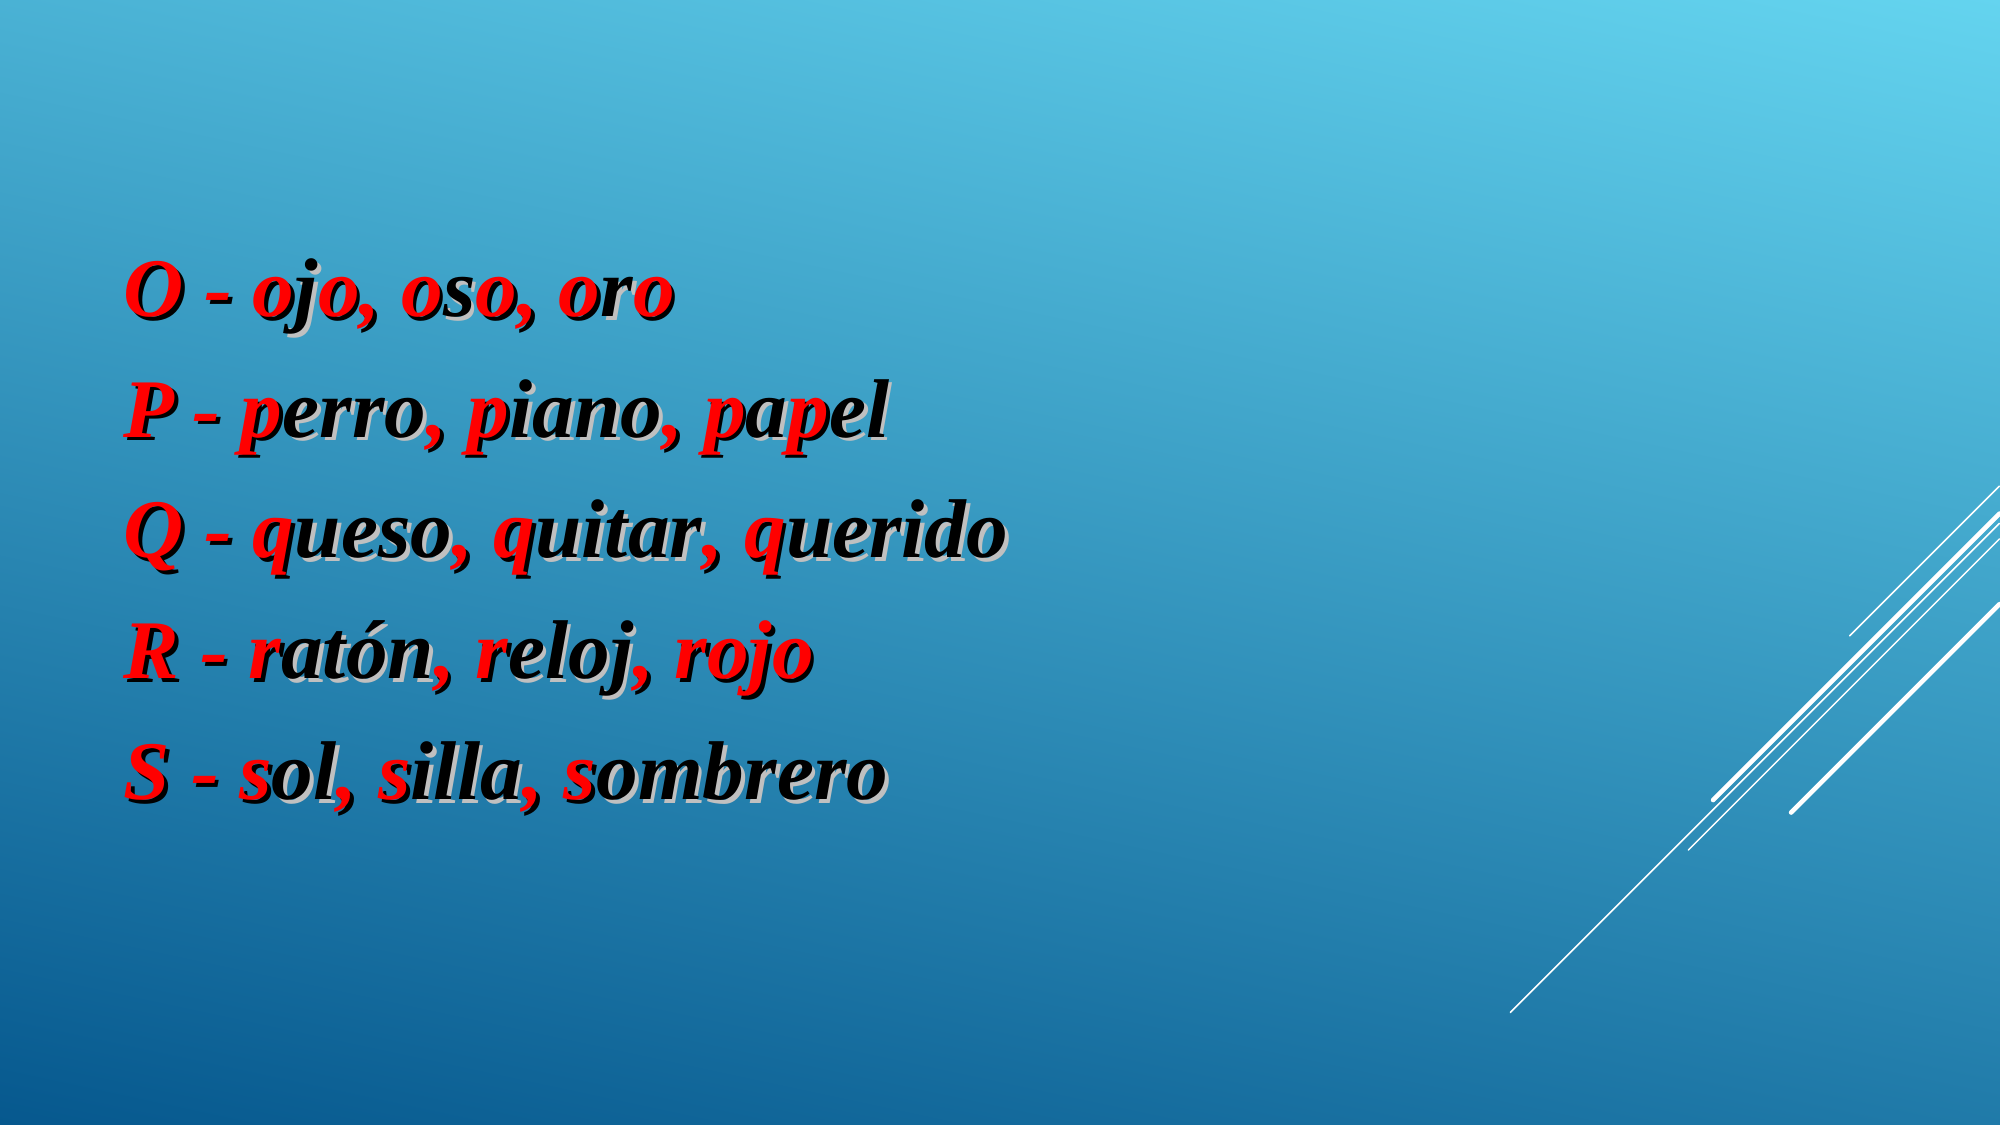

# O - ojo, oso, oro
P - perro, piano, papel
Q - queso, quitar, querido
R - ratón, reloj, rojo
S - sol, silla, sombrero